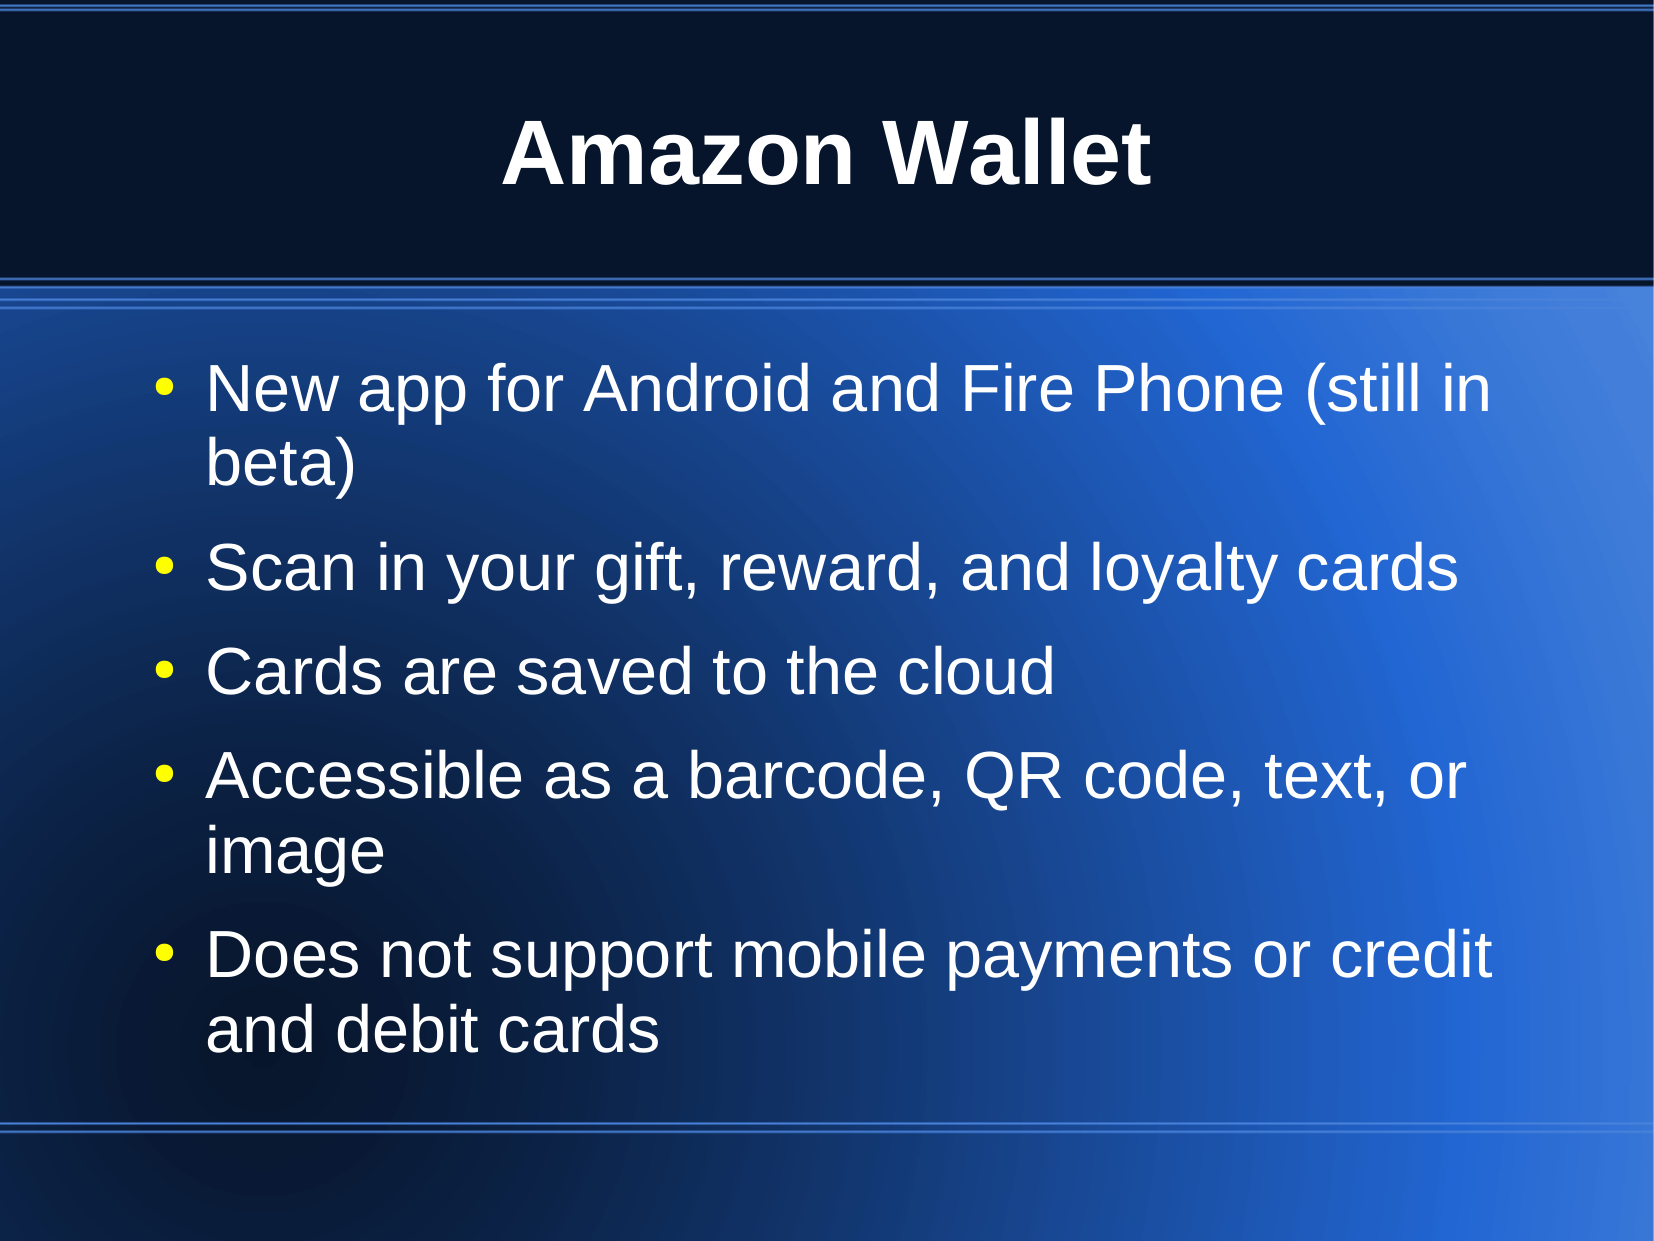

# Amazon Wallet
New app for Android and Fire Phone (still in beta)
Scan in your gift, reward, and loyalty cards
Cards are saved to the cloud
Accessible as a barcode, QR code, text, or image
Does not support mobile payments or credit and debit cards